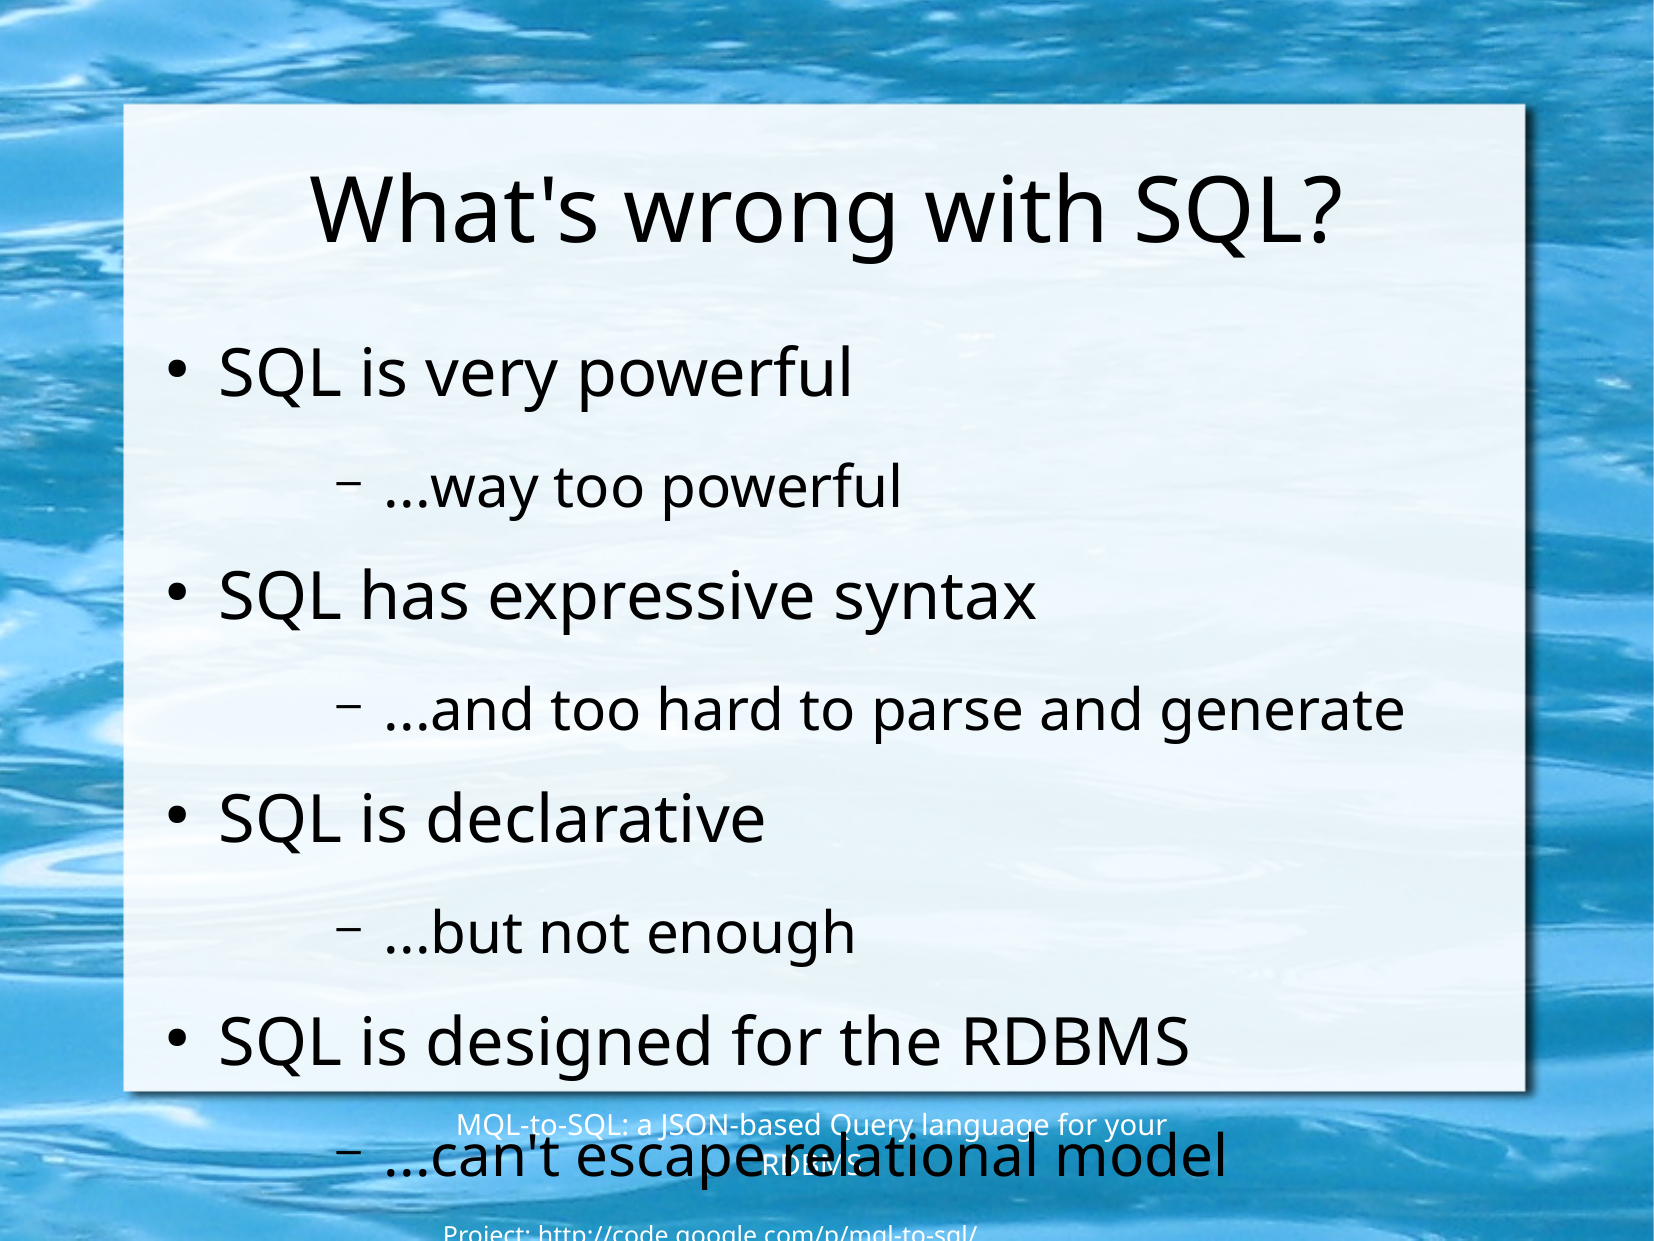

# What's wrong with SQL?
SQL is very powerful
...way too powerful
SQL has expressive syntax
...and too hard to parse and generate
SQL is declarative
...but not enough
SQL is designed for the RDBMS
...can't escape relational model